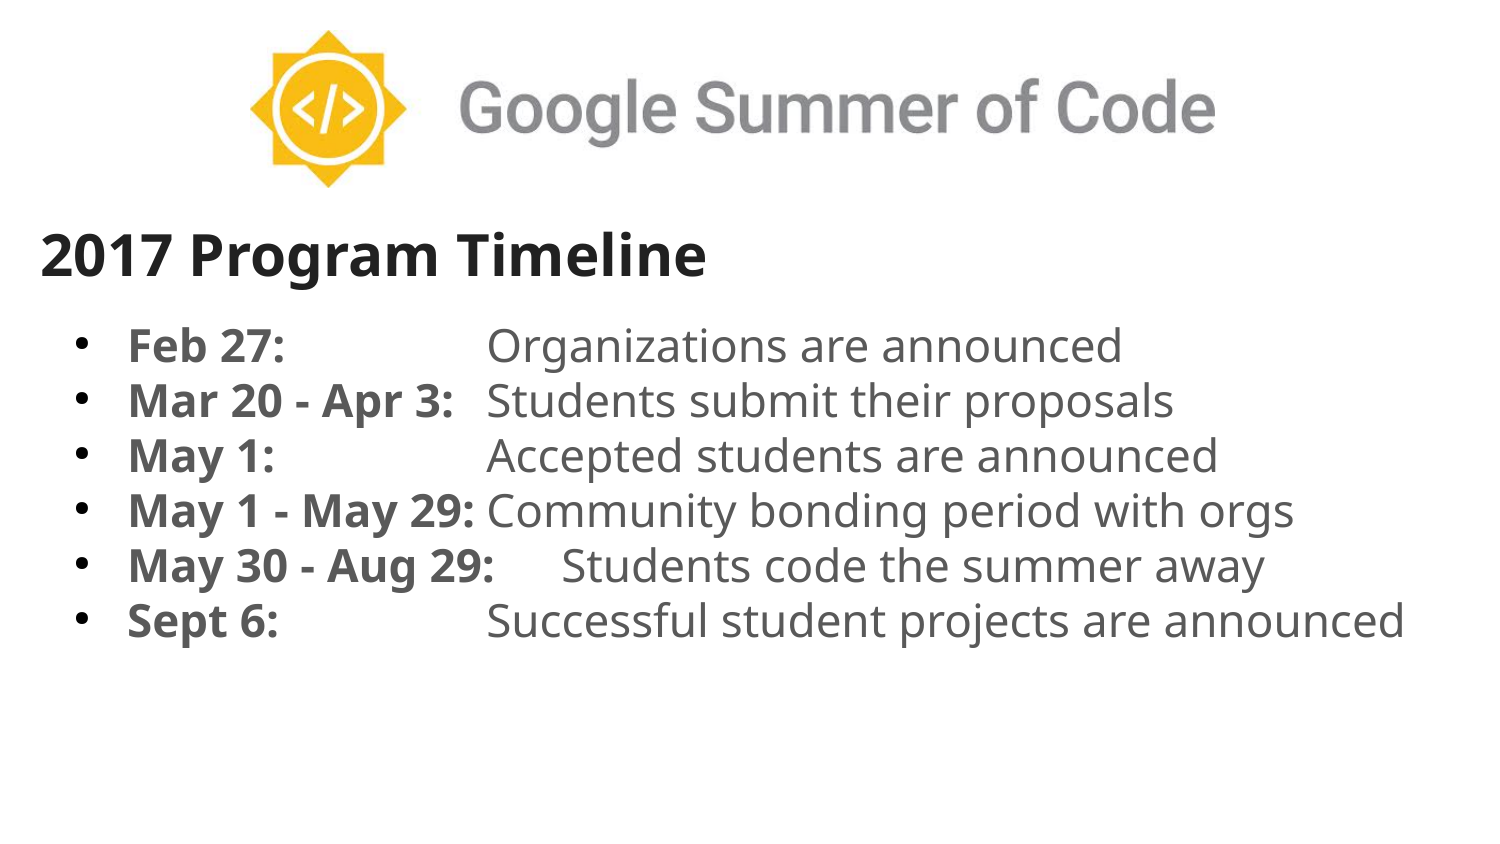

# 2017 Program Timeline
Feb 27:			Organizations are announced
Mar 20 - Apr 3:	Students submit their proposals
May 1:			Accepted students are announced
May 1 - May 29:	Community bonding period with orgs
May 30 - Aug 29:	Students code the summer away
Sept 6:			Successful student projects are announced